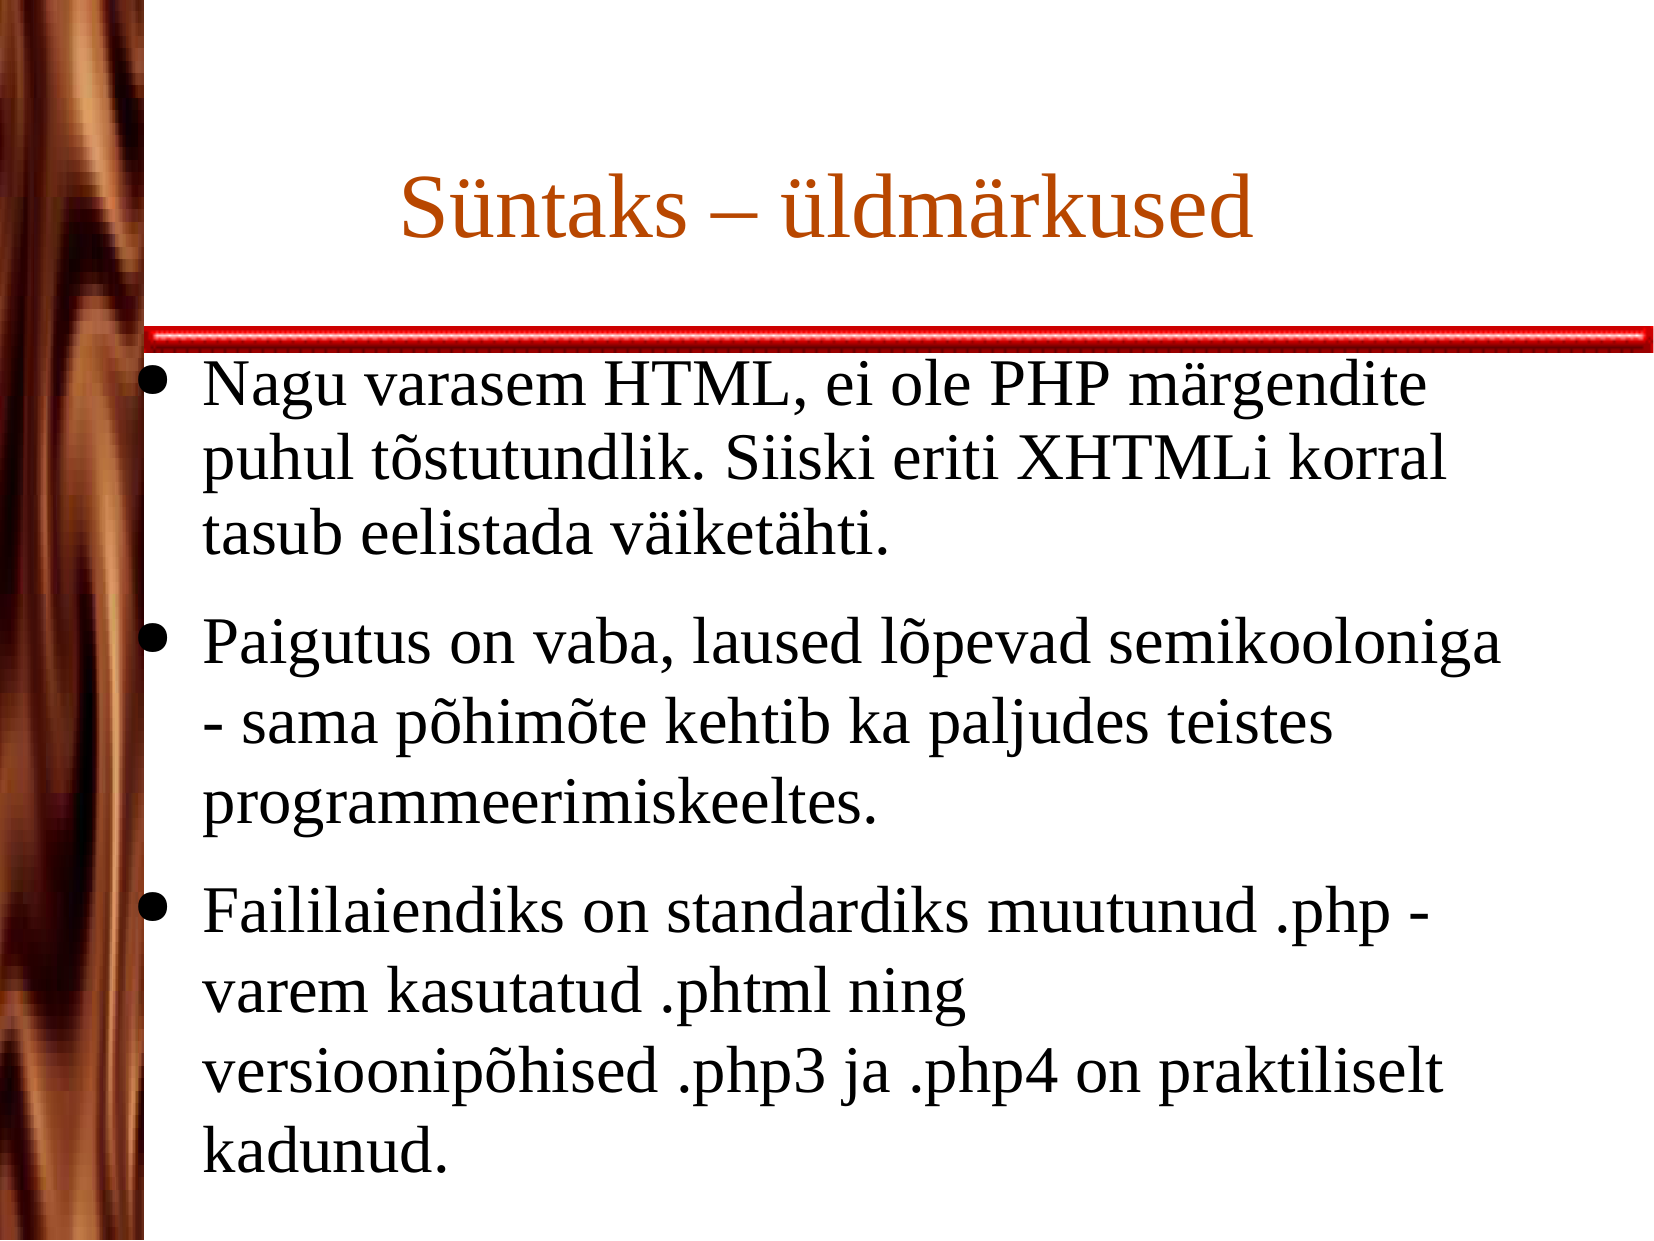

# Süntaks – üldmärkused
Nagu varasem HTML, ei ole PHP märgendite puhul tõstutundlik. Siiski eriti XHTMLi korral tasub eelistada väiketähti.
Paigutus on vaba, laused lõpevad semikooloniga - sama põhimõte kehtib ka paljudes teistes programmeerimiskeeltes.
Faililaiendiks on standardiks muutunud .php - varem kasutatud .phtml ning versioonipõhised .php3 ja .php4 on praktiliselt kadunud.